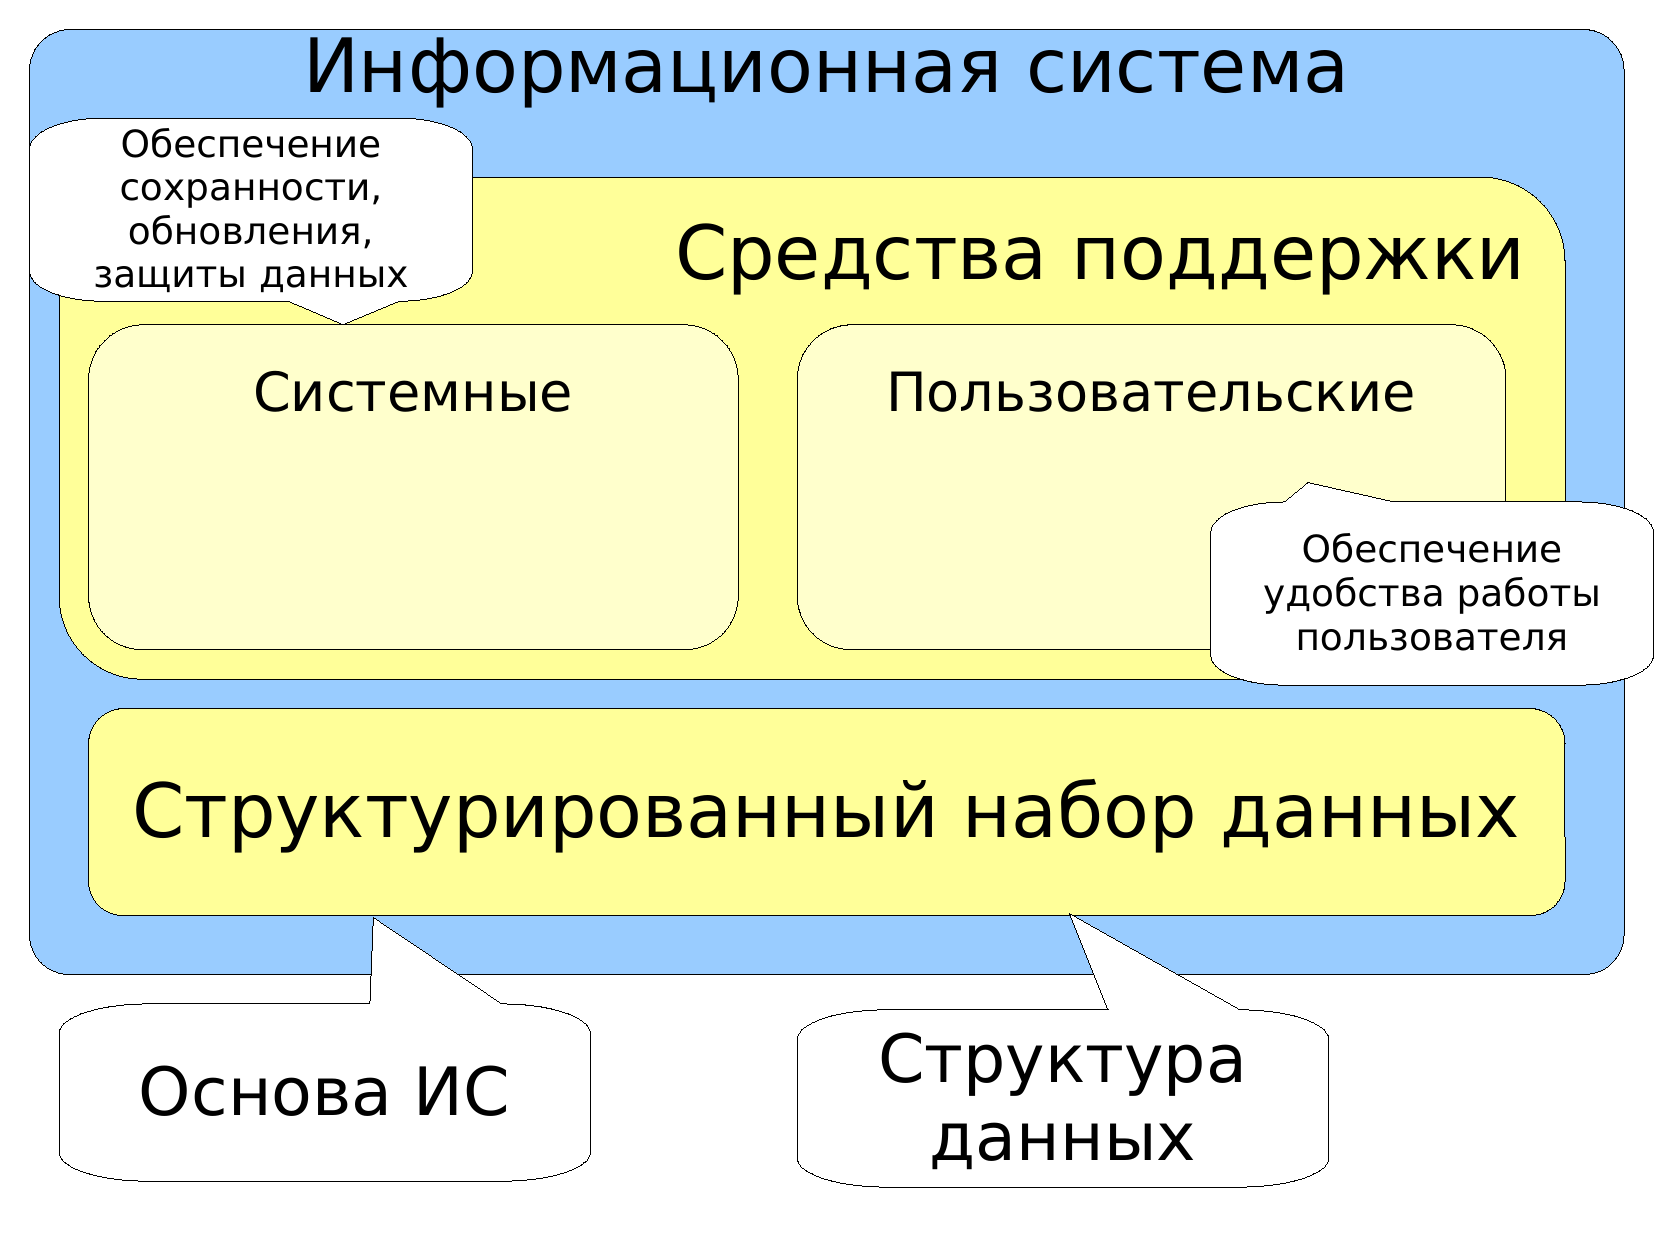

Информационная система
Обеспечение сохранности, обновления, защиты данных
Средства поддержки
Системные
Пользовательские
Обеспечение
удобства работы
пользователя
Структурированный набор данных
Основа ИС
Структура данных